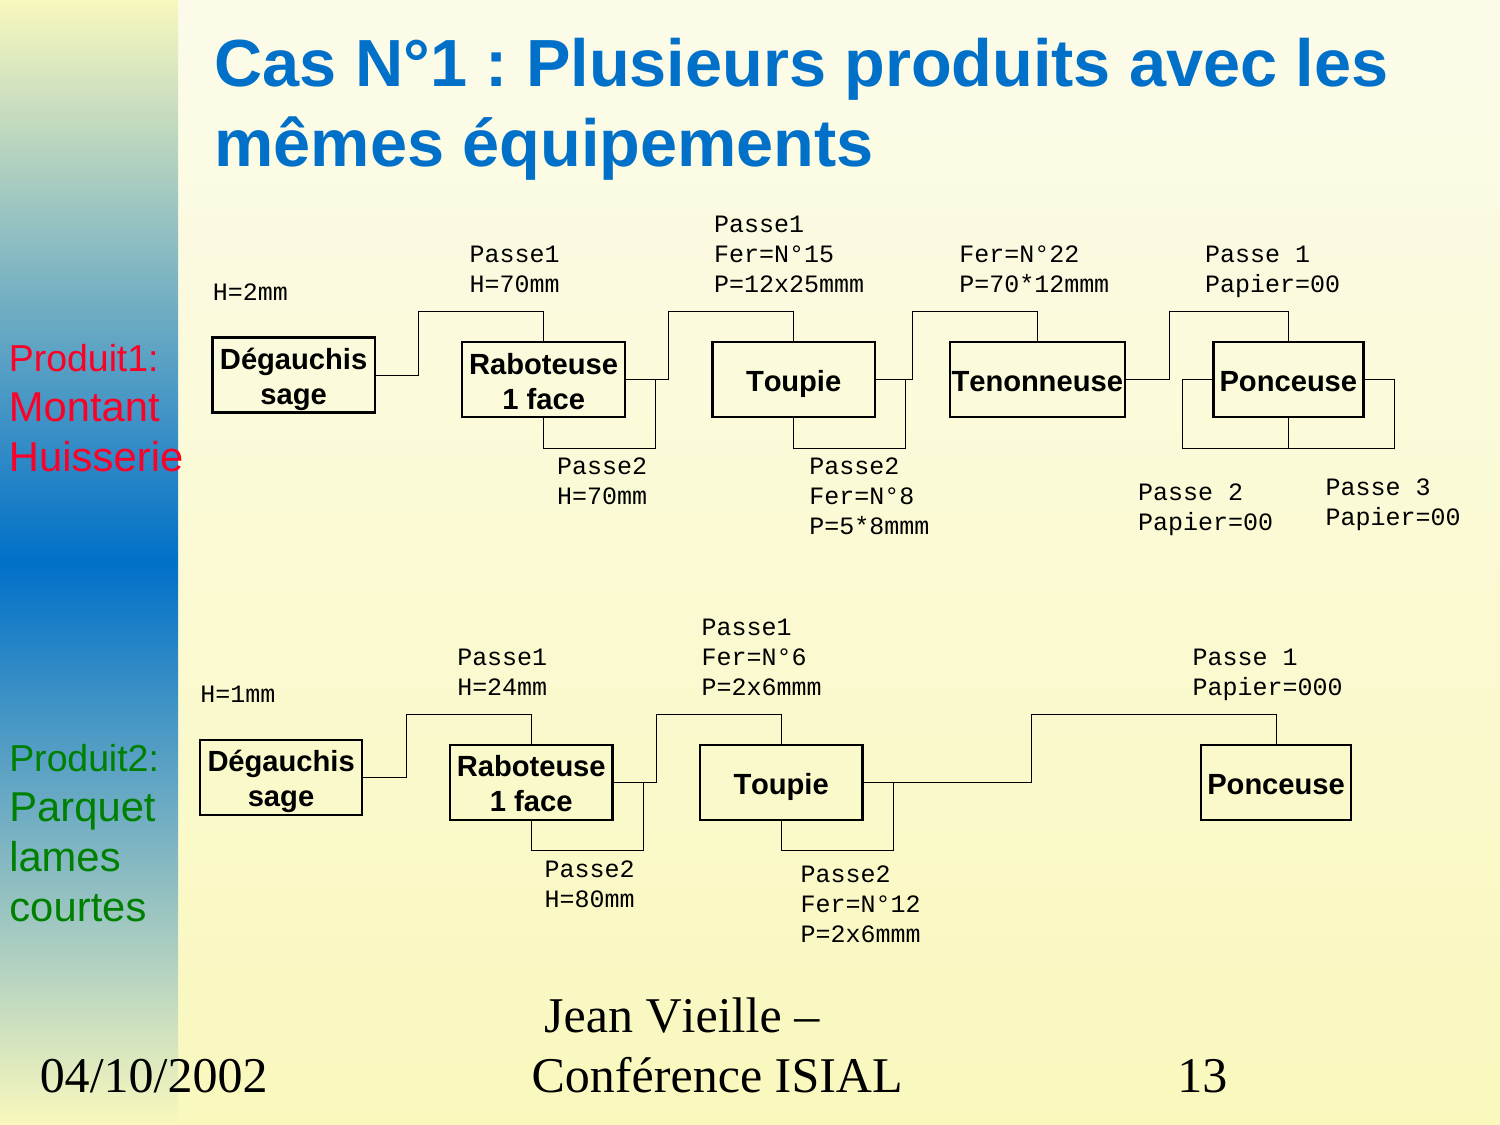

# Cas N°1 : Plusieurs produits avec les mêmes équipements
Passe1
Fer=N°15
P=12x25mmm
Passe1
H=70mm
Fer=N°22
P=70*12mmm
Passe 1
Papier=00
H=2mm
Produit1:
Montant
Huisserie
Dégauchissage
Raboteuse 1 face
Toupie
Tenonneuse
Ponceuse
Passe2
H=70mm
Passe2
Fer=N°8
P=5*8mmm
Passe 3
Papier=00
Passe 2
Papier=00
Passe1
Fer=N°6
P=2x6mmm
Passe1
H=24mm
Passe 1
Papier=000
H=1mm
Produit2:
Parquet
lames
courtes
Dégauchissage
Raboteuse 1 face
Toupie
Ponceuse
Passe2
H=80mm
Passe2
Fer=N°12
P=2x6mmm
13